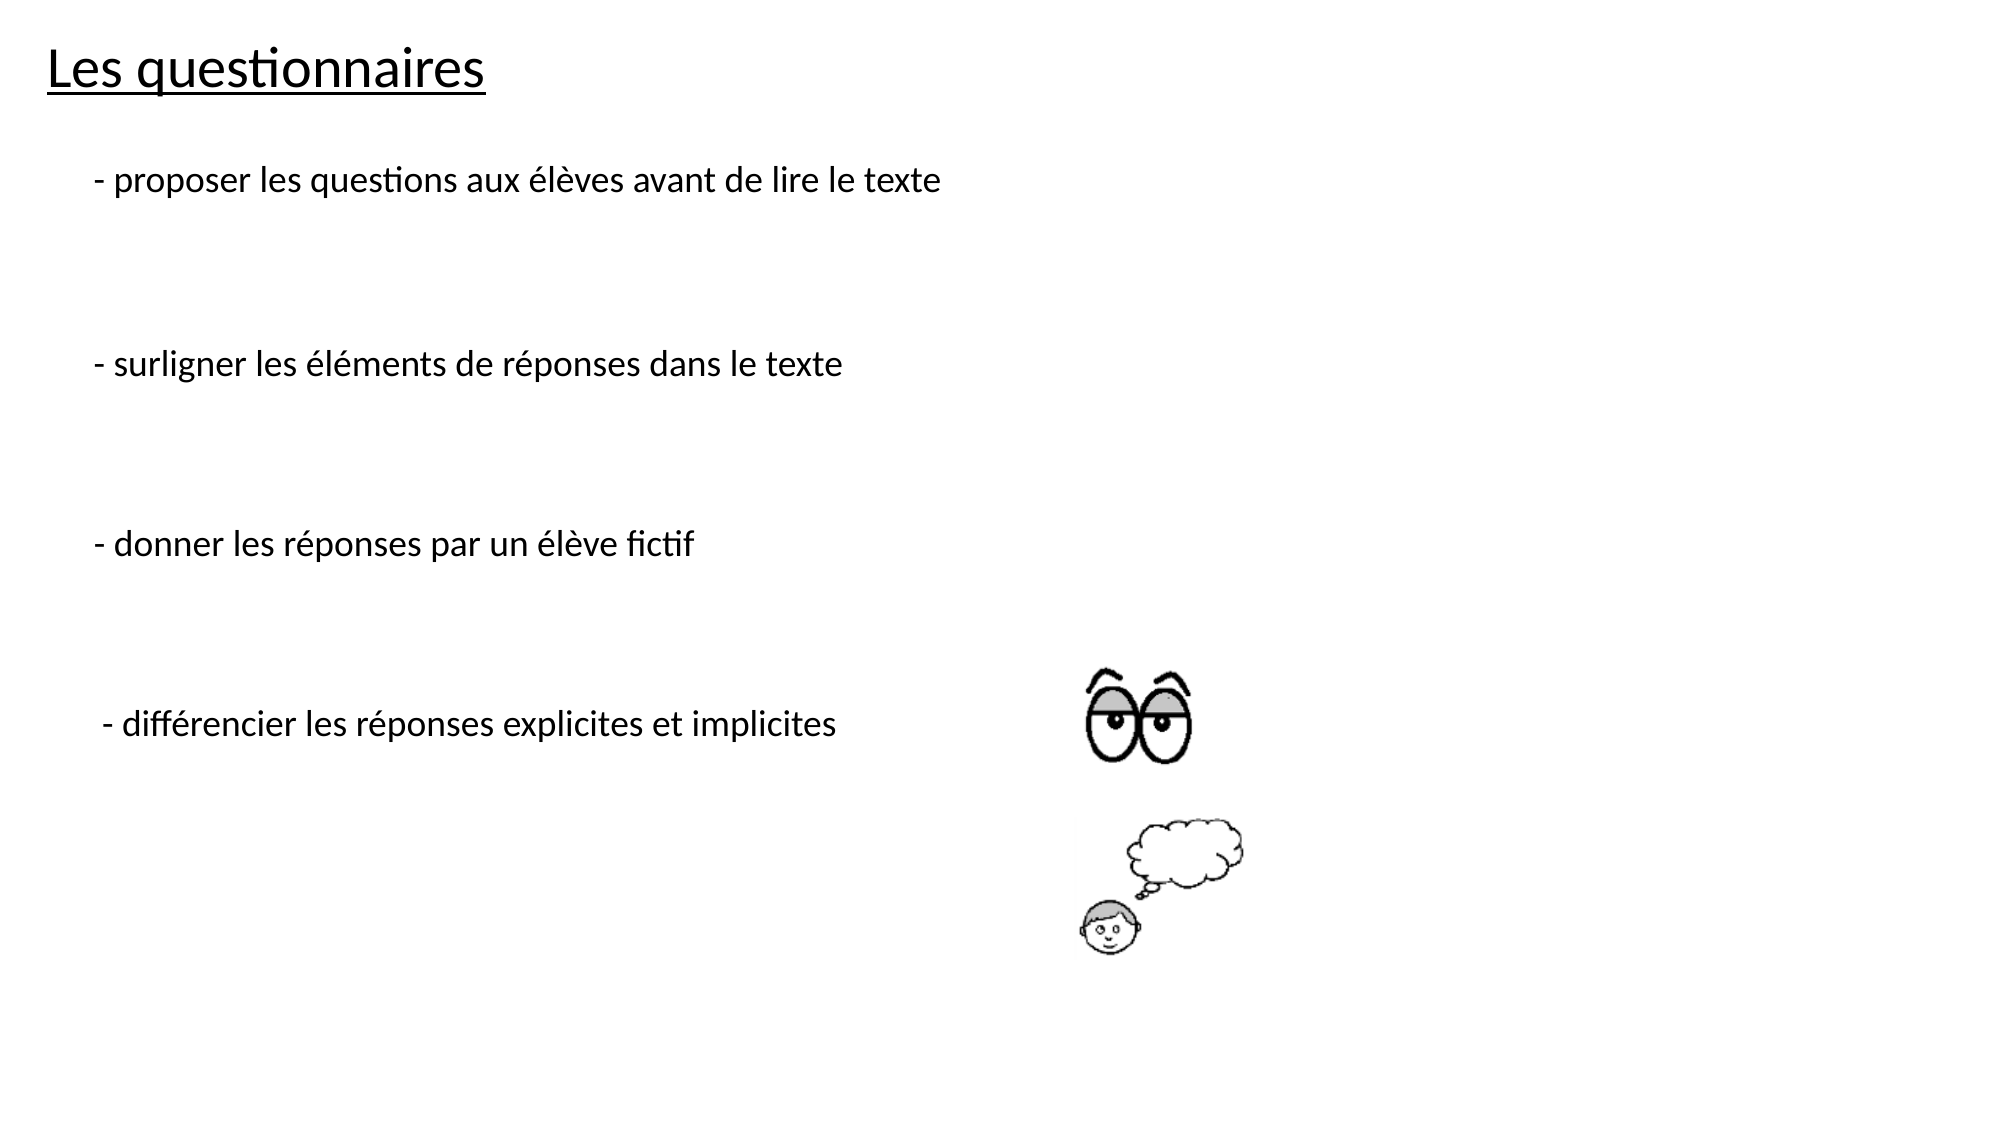

Les questionnaires
- proposer les questions aux élèves avant de lire le texte
- surligner les éléments de réponses dans le texte
- donner les réponses par un élève fictif
 - différencier les réponses explicites et implicites